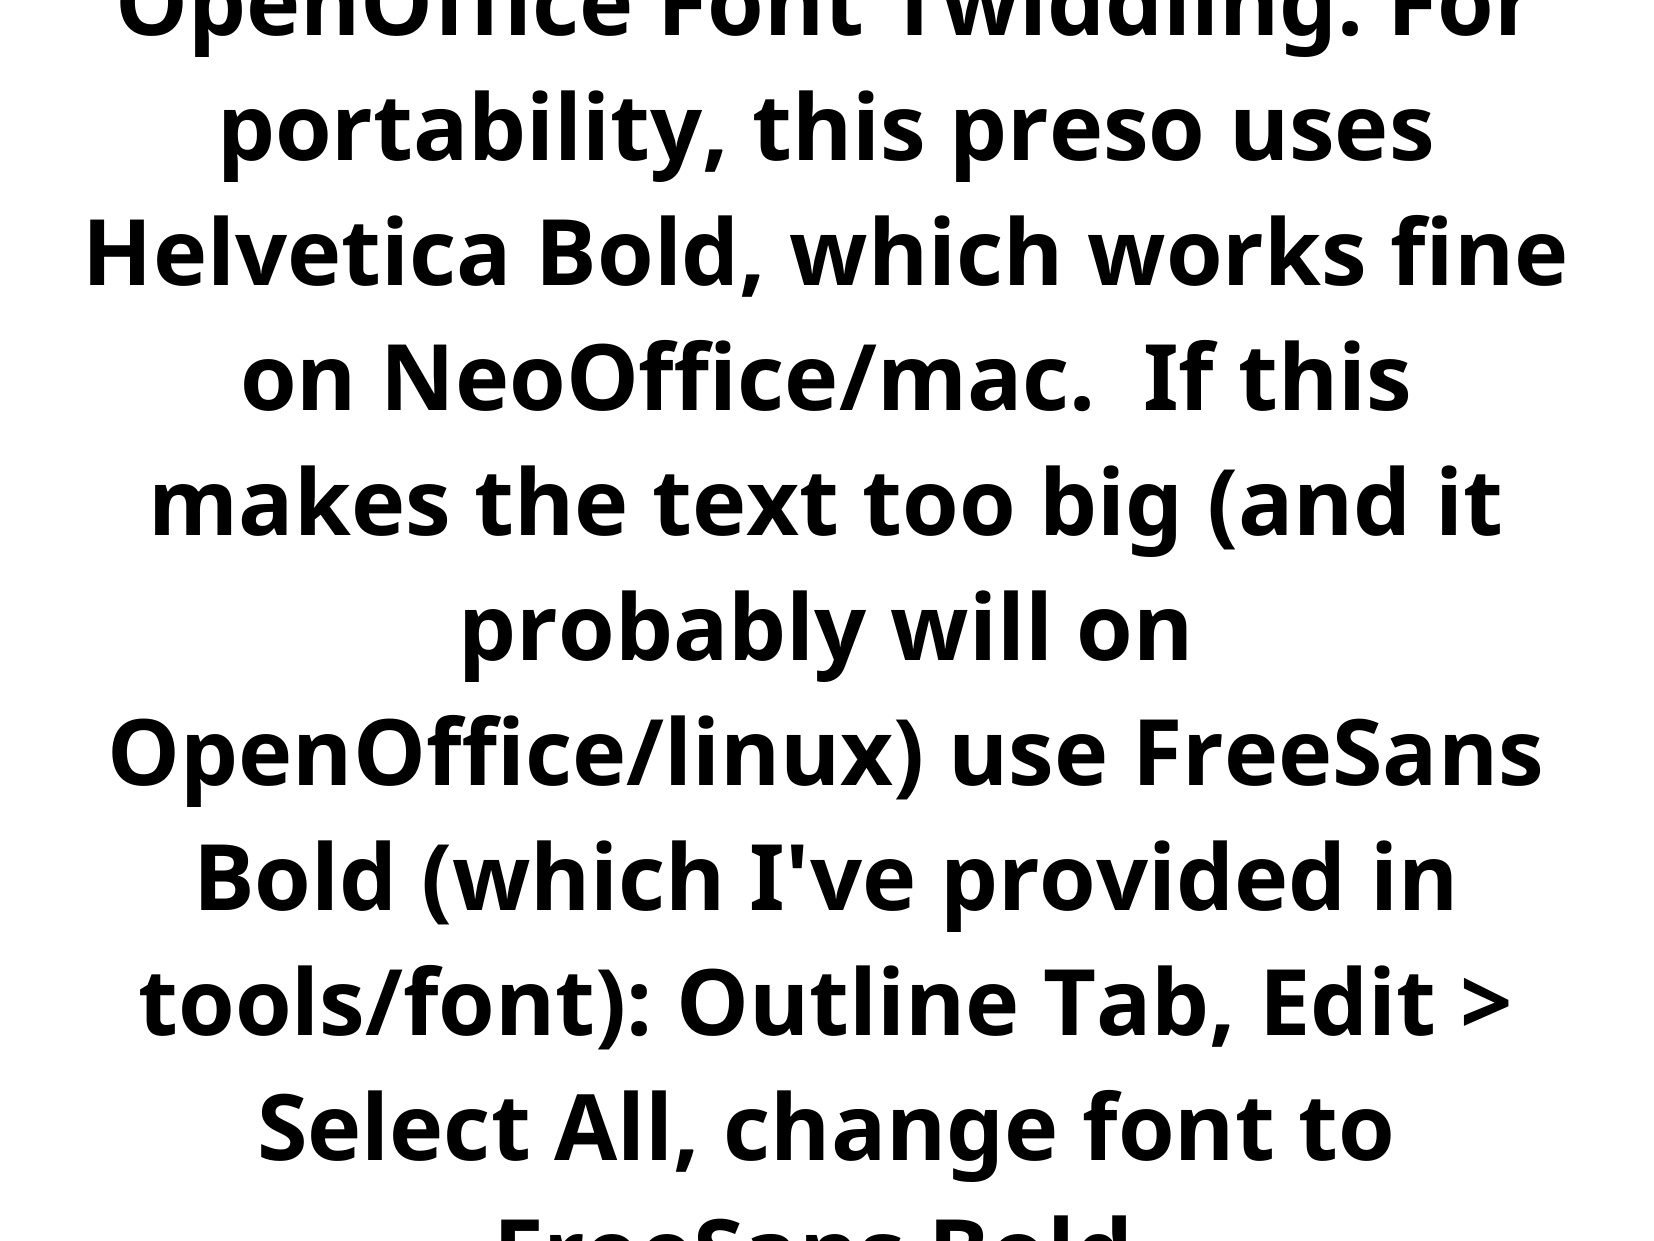

# OpenOffice Font Twiddling: For portability, this preso uses Helvetica Bold, which works fine on NeoOffice/mac. If this makes the text too big (and it probably will on OpenOffice/linux) use FreeSans Bold (which I've provided in tools/font): Outline Tab, Edit > Select All, change font to FreeSans Bold.